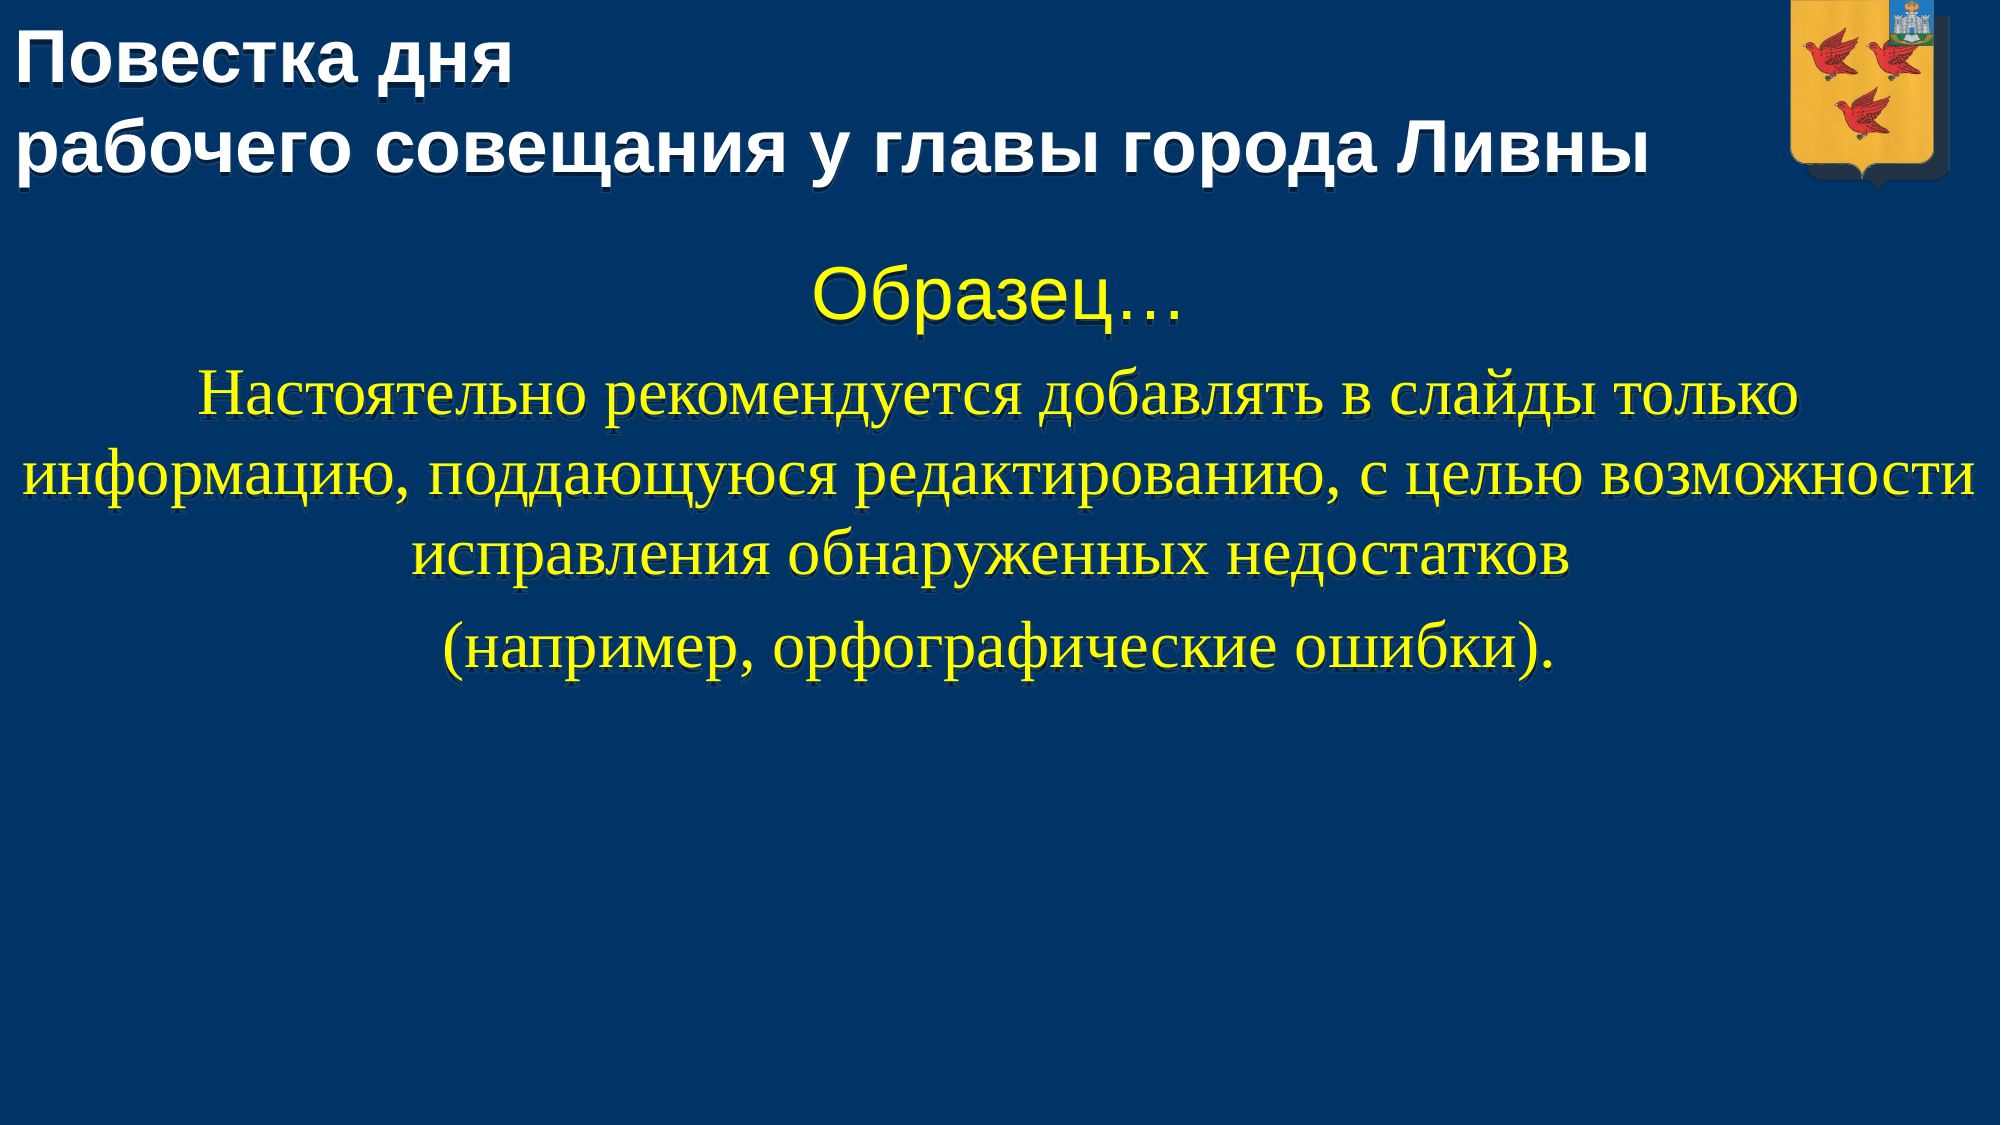

Повестка дня
рабочего совещания у главы города Ливны
Образец…
Настоятельно рекомендуется добавлять в слайды только информацию, поддающуюся редактированию, с целью возможности исправления обнаруженных недостатков
(например, орфографические ошибки).